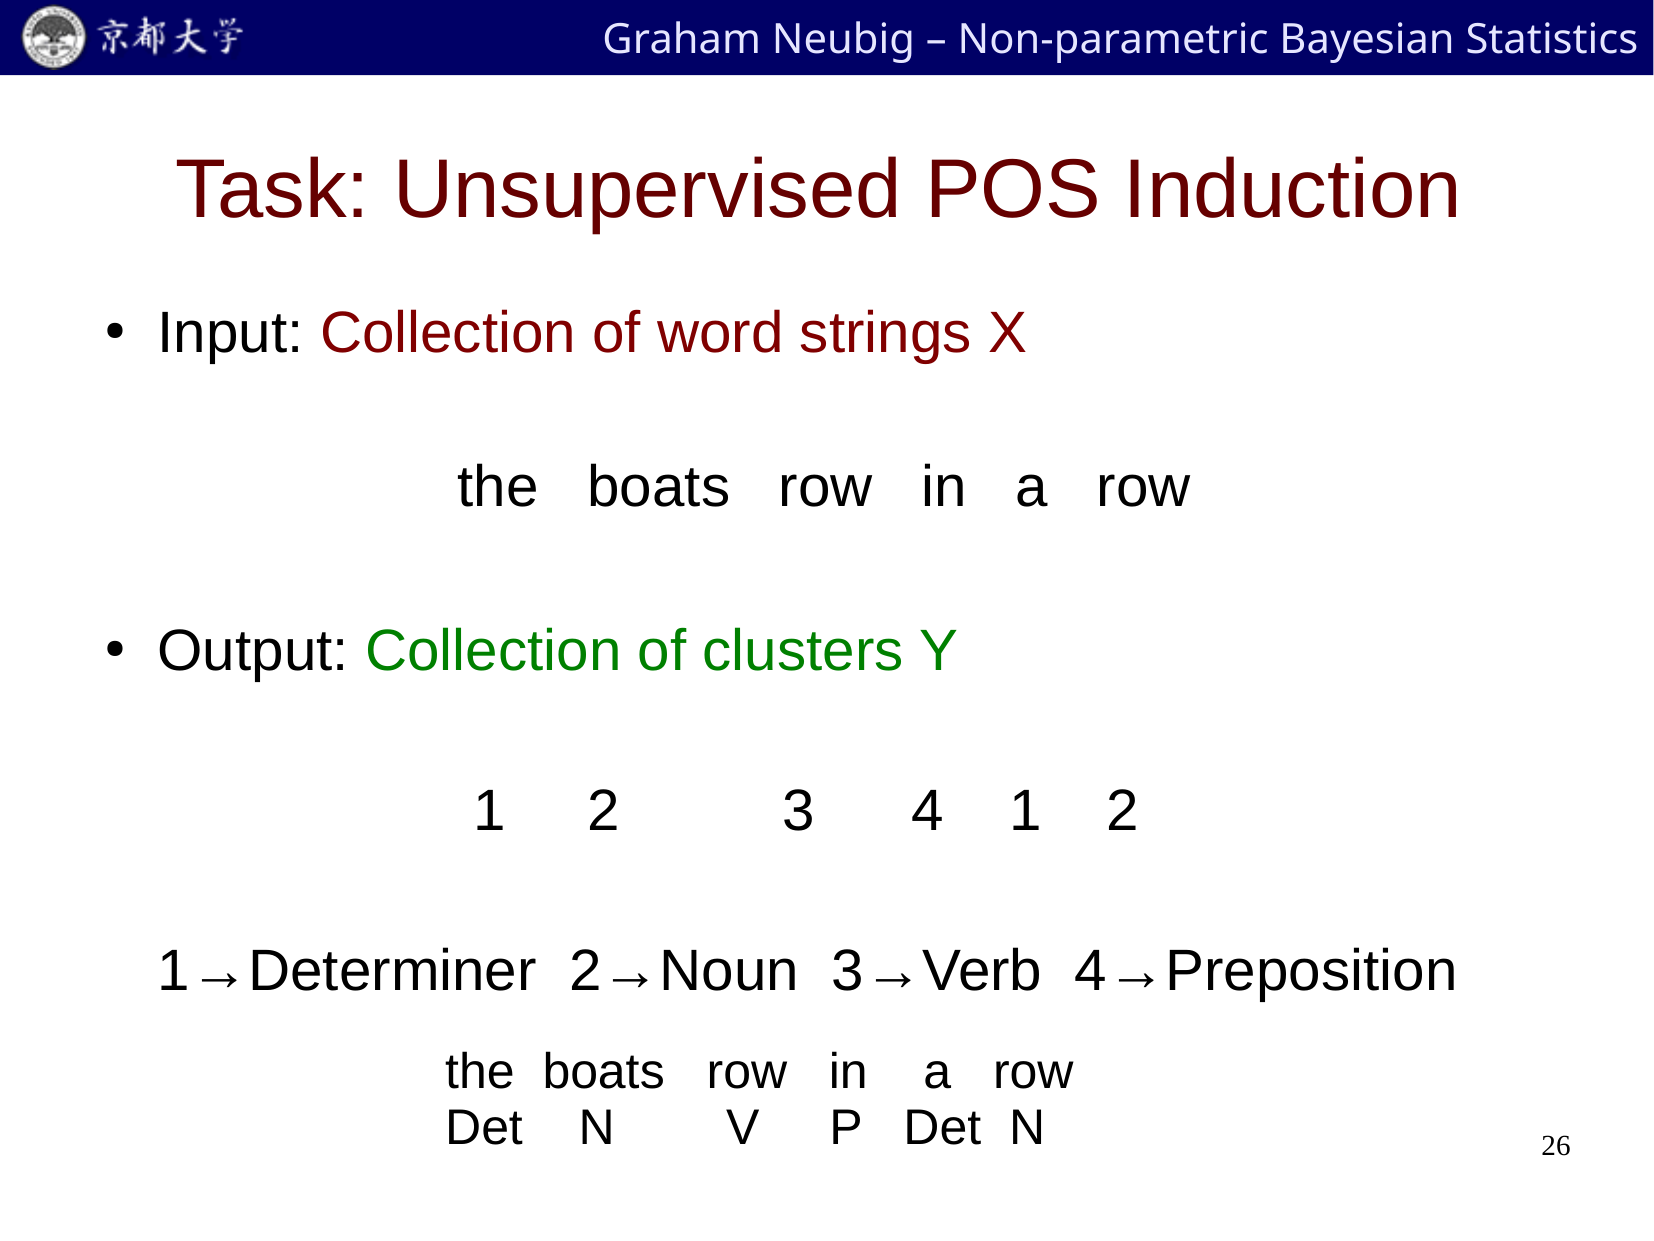

# Task: Unsupervised POS Induction
Input: Collection of word strings X
　　　	　　　
				the boats row in a row
Output: Collection of clusters Y
 				 1 2 3 4 1 2
1→Determiner 2→Noun 3→Verb 4→Preposition
the boats row in a row
Det N V P Det N
26